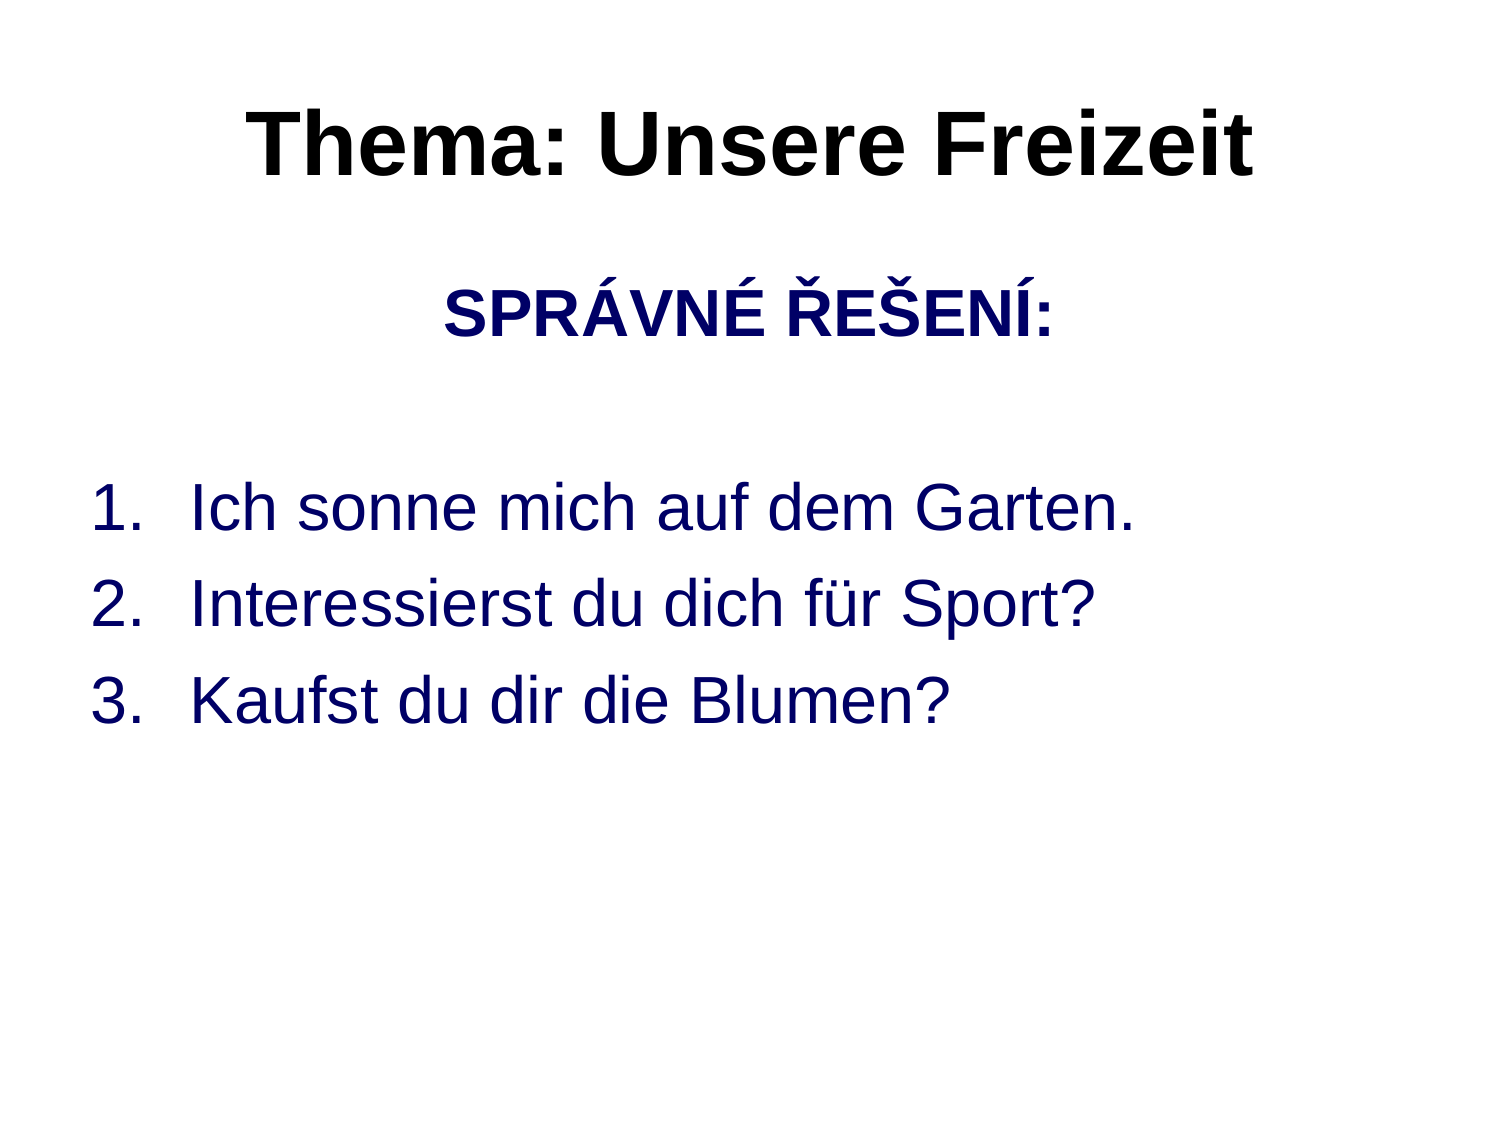

# Thema: Unsere Freizeit
SPRÁVNÉ ŘEŠENÍ:
Ich sonne mich auf dem Garten.
Interessierst du dich für Sport?
Kaufst du dir die Blumen?